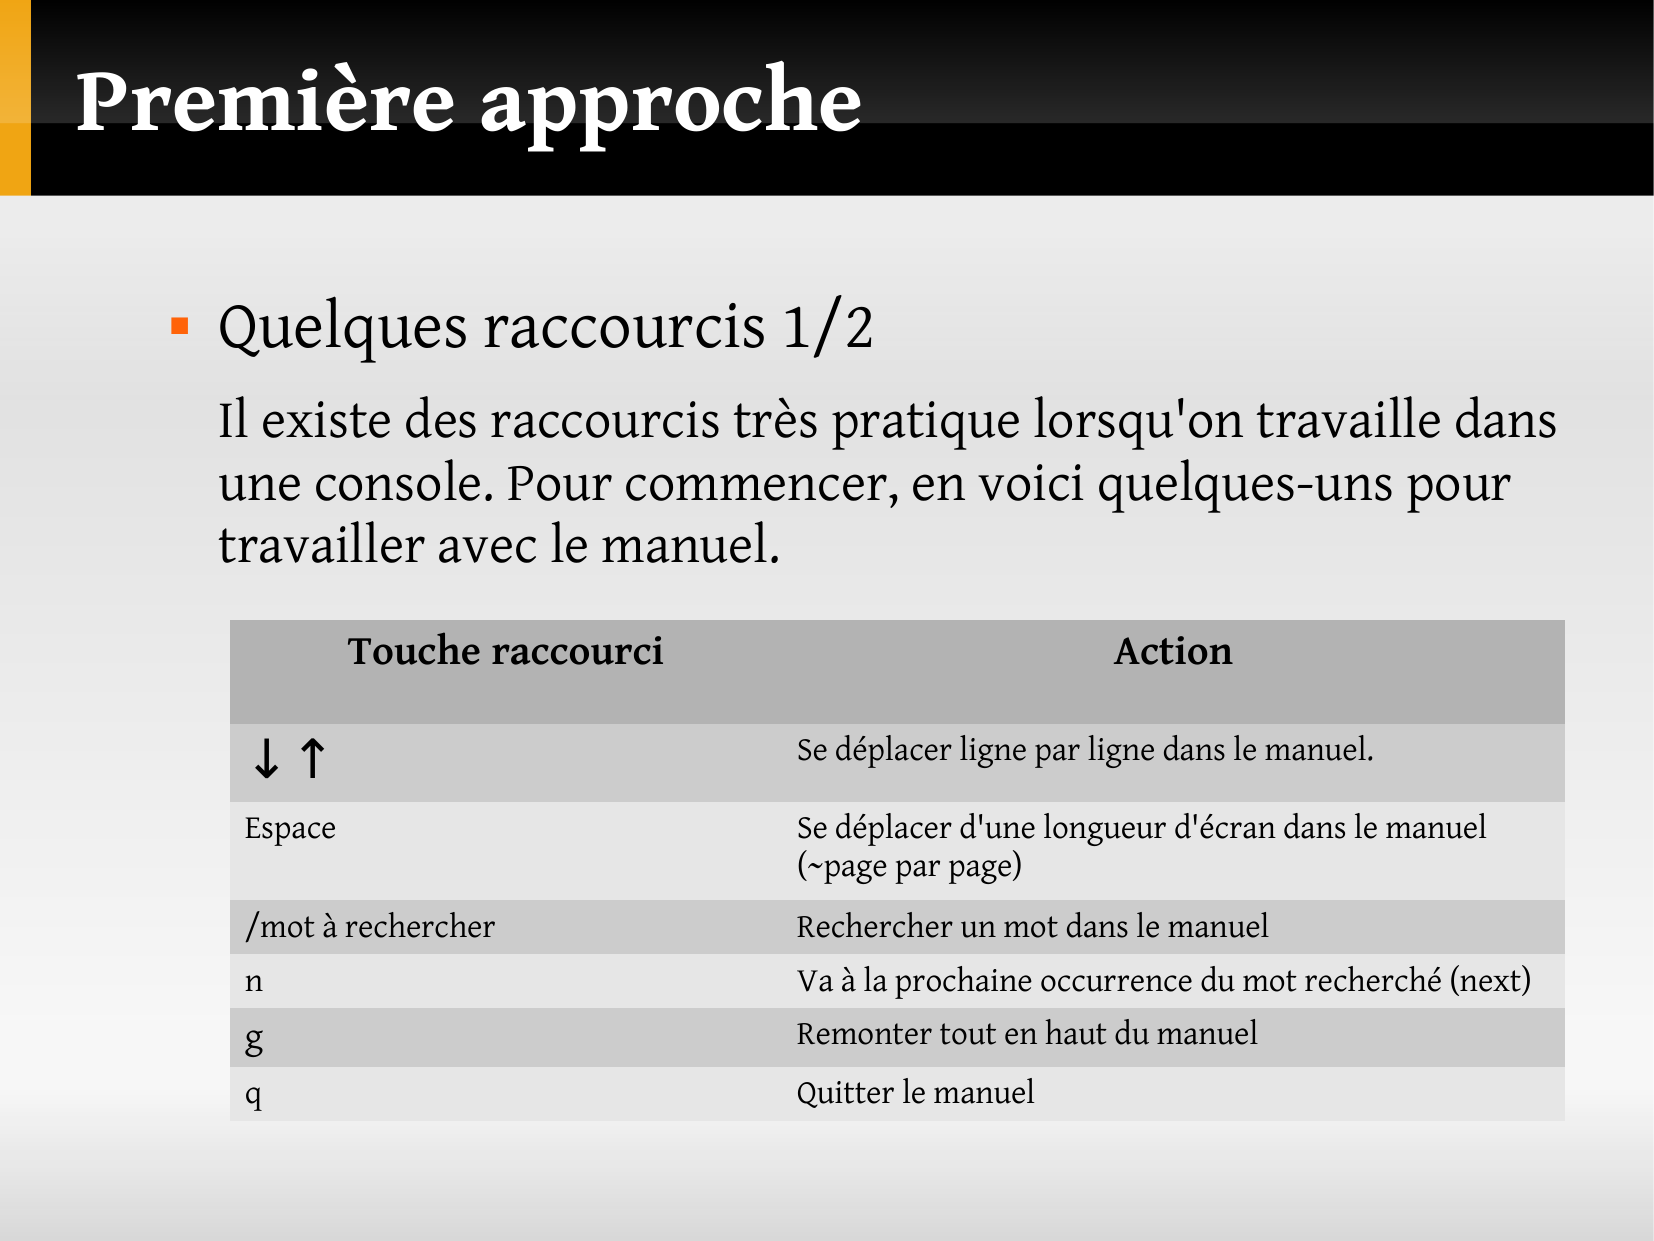

# Première approche
Quelques raccourcis 1/2
Il existe des raccourcis très pratique lorsqu'on travaille dans une console. Pour commencer, en voici quelques-uns pour travailler avec le manuel.
| Touche raccourci | Action |
| --- | --- |
| ↓↑ | Se déplacer ligne par ligne dans le manuel. |
| Espace | Se déplacer d'une longueur d'écran dans le manuel (~page par page) |
| /mot à rechercher | Rechercher un mot dans le manuel |
| n | Va à la prochaine occurrence du mot recherché (next) |
| g | Remonter tout en haut du manuel |
| q | Quitter le manuel |